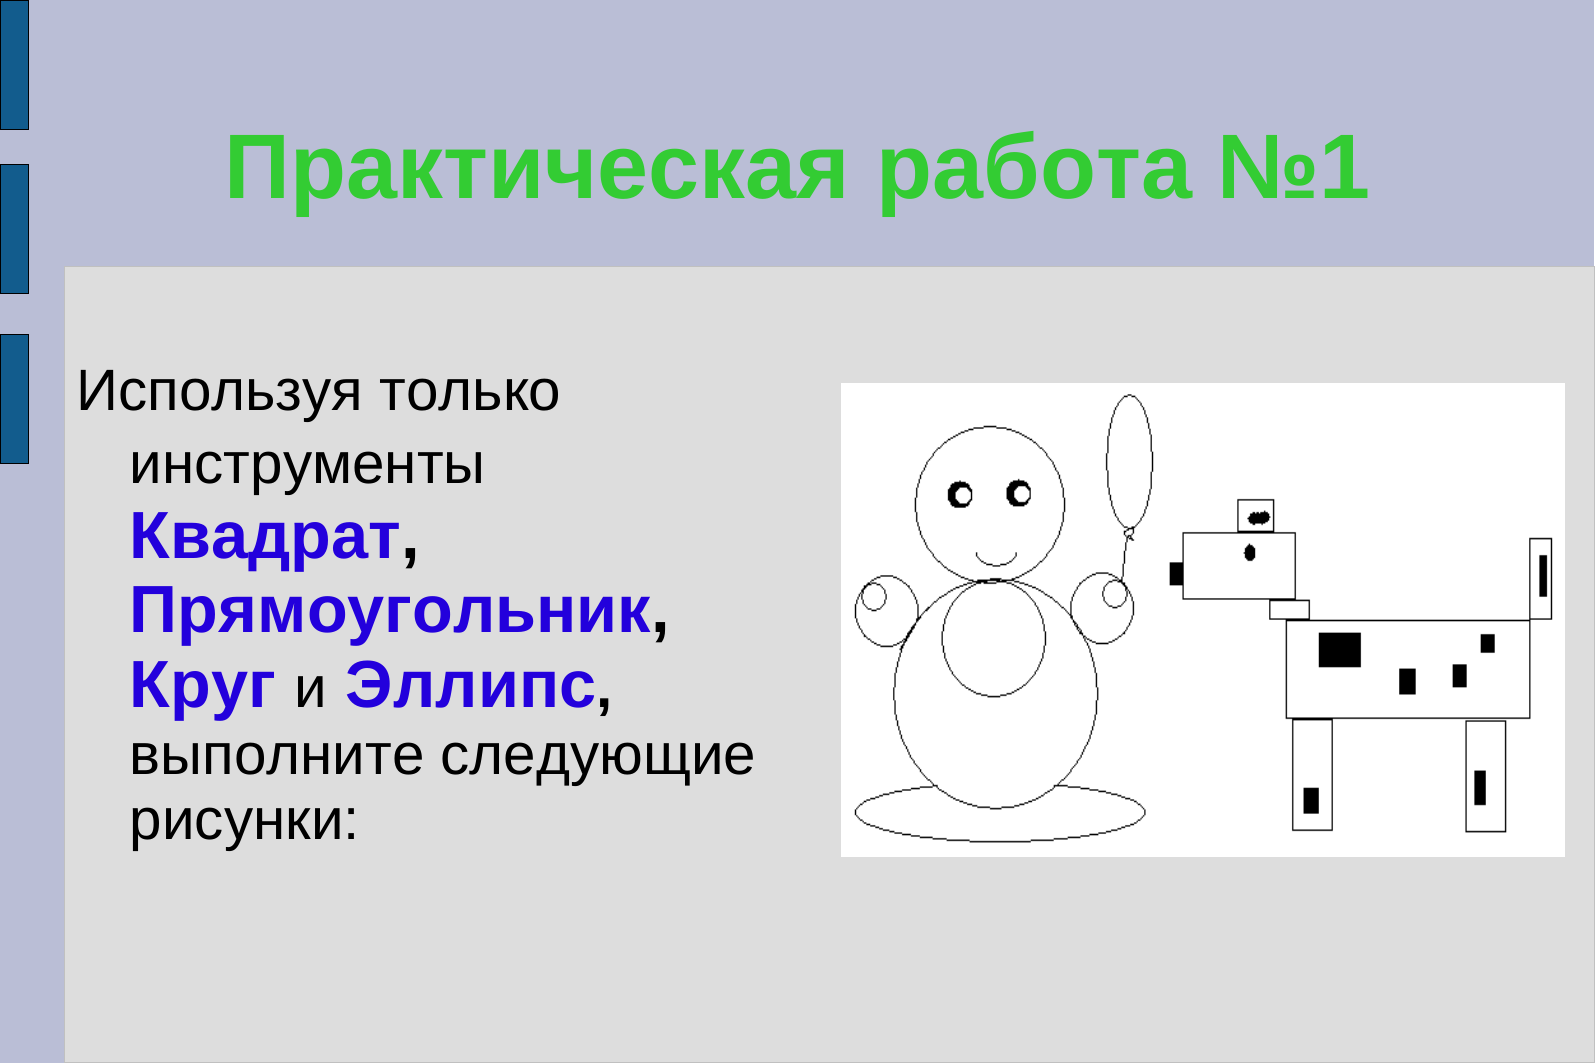

# Практическая работа №1
Используя только инструменты Квадрат, Прямоугольник, Круг и Эллипс, выполните следующие рисунки: